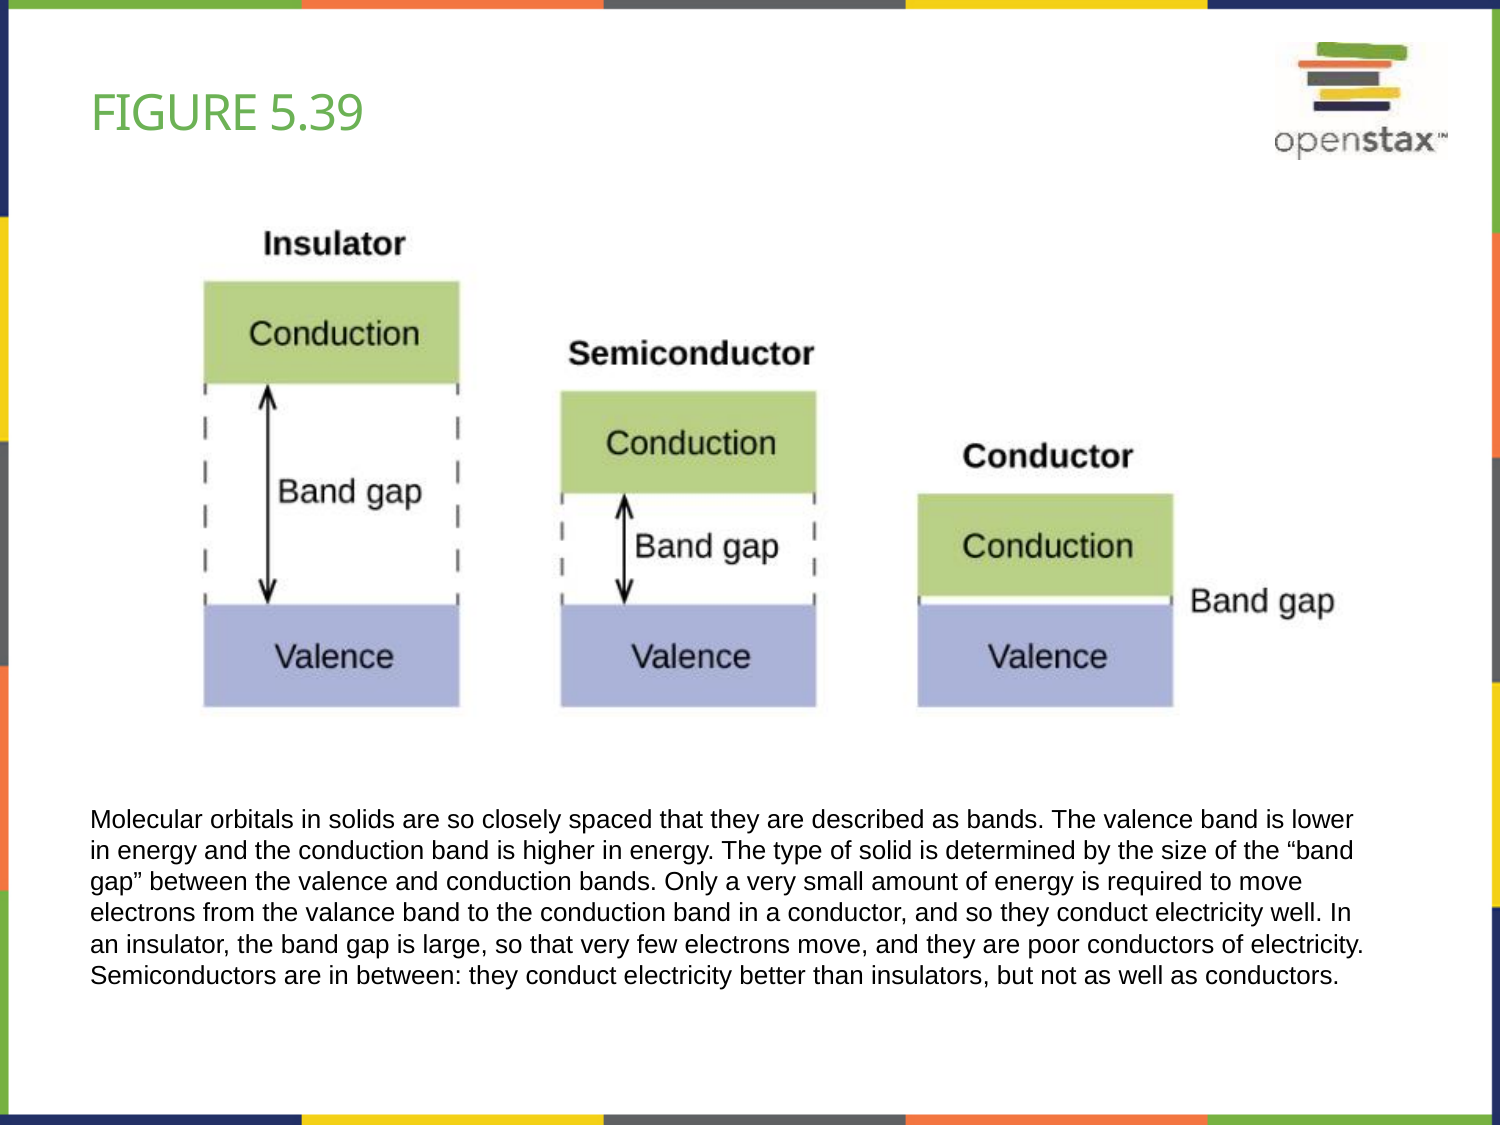

# Figure 5.39
Molecular orbitals in solids are so closely spaced that they are described as bands. The valence band is lower in energy and the conduction band is higher in energy. The type of solid is determined by the size of the “band gap” between the valence and conduction bands. Only a very small amount of energy is required to move electrons from the valance band to the conduction band in a conductor, and so they conduct electricity well. In an insulator, the band gap is large, so that very few electrons move, and they are poor conductors of electricity. Semiconductors are in between: they conduct electricity better than insulators, but not as well as conductors.